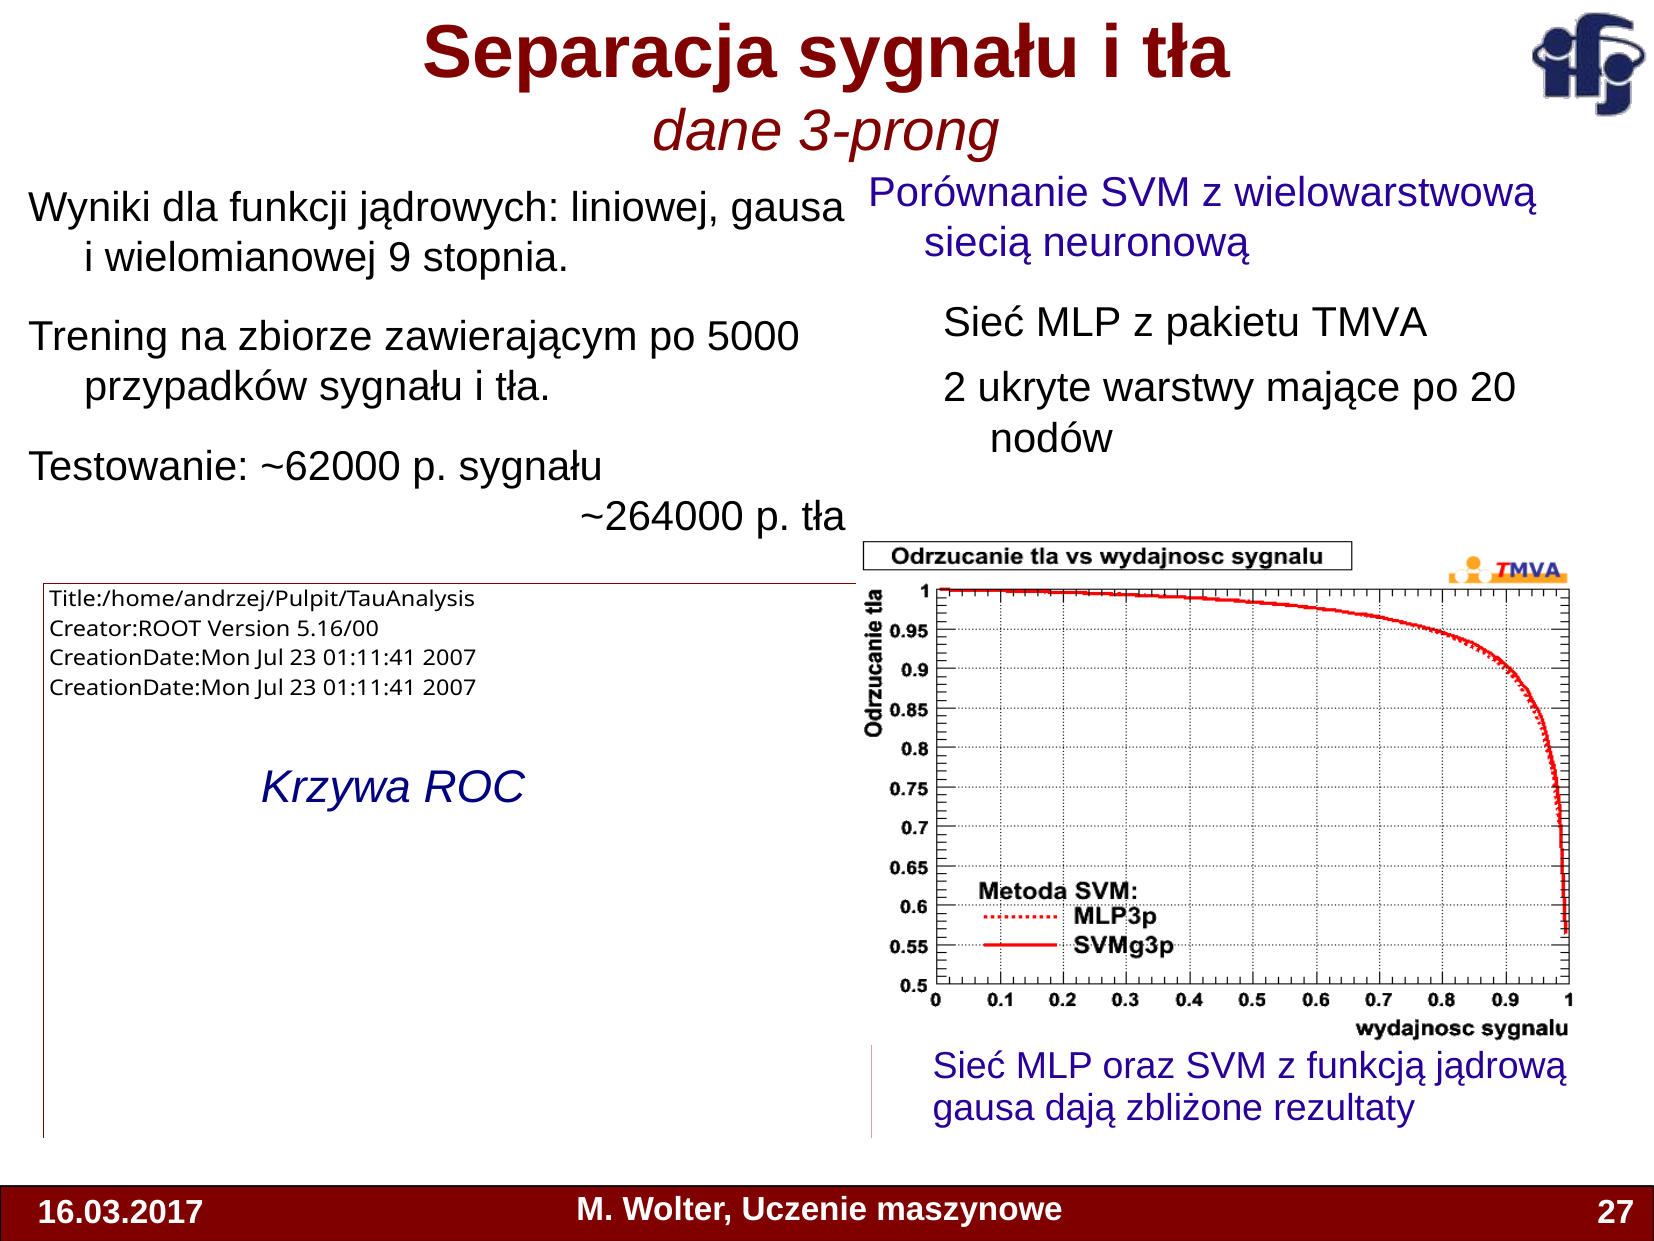

# Separacja sygnału i tła dane 3-prong
Porównanie SVM z wielowarstwową siecią neuronową
Sieć MLP z pakietu TMVA
2 ukryte warstwy mające po 20 nodów
Wyniki dla funkcji jądrowych: liniowej, gausa i wielomianowej 9 stopnia.
Trening na zbiorze zawierającym po 5000 przypadków sygnału i tła.
Testowanie: ~62000 p. sygnału
			 ~264000 p. tła
Krzywa ROC
Sieć MLP oraz SVM z funkcją jądrową
gausa dają zbliżone rezultaty